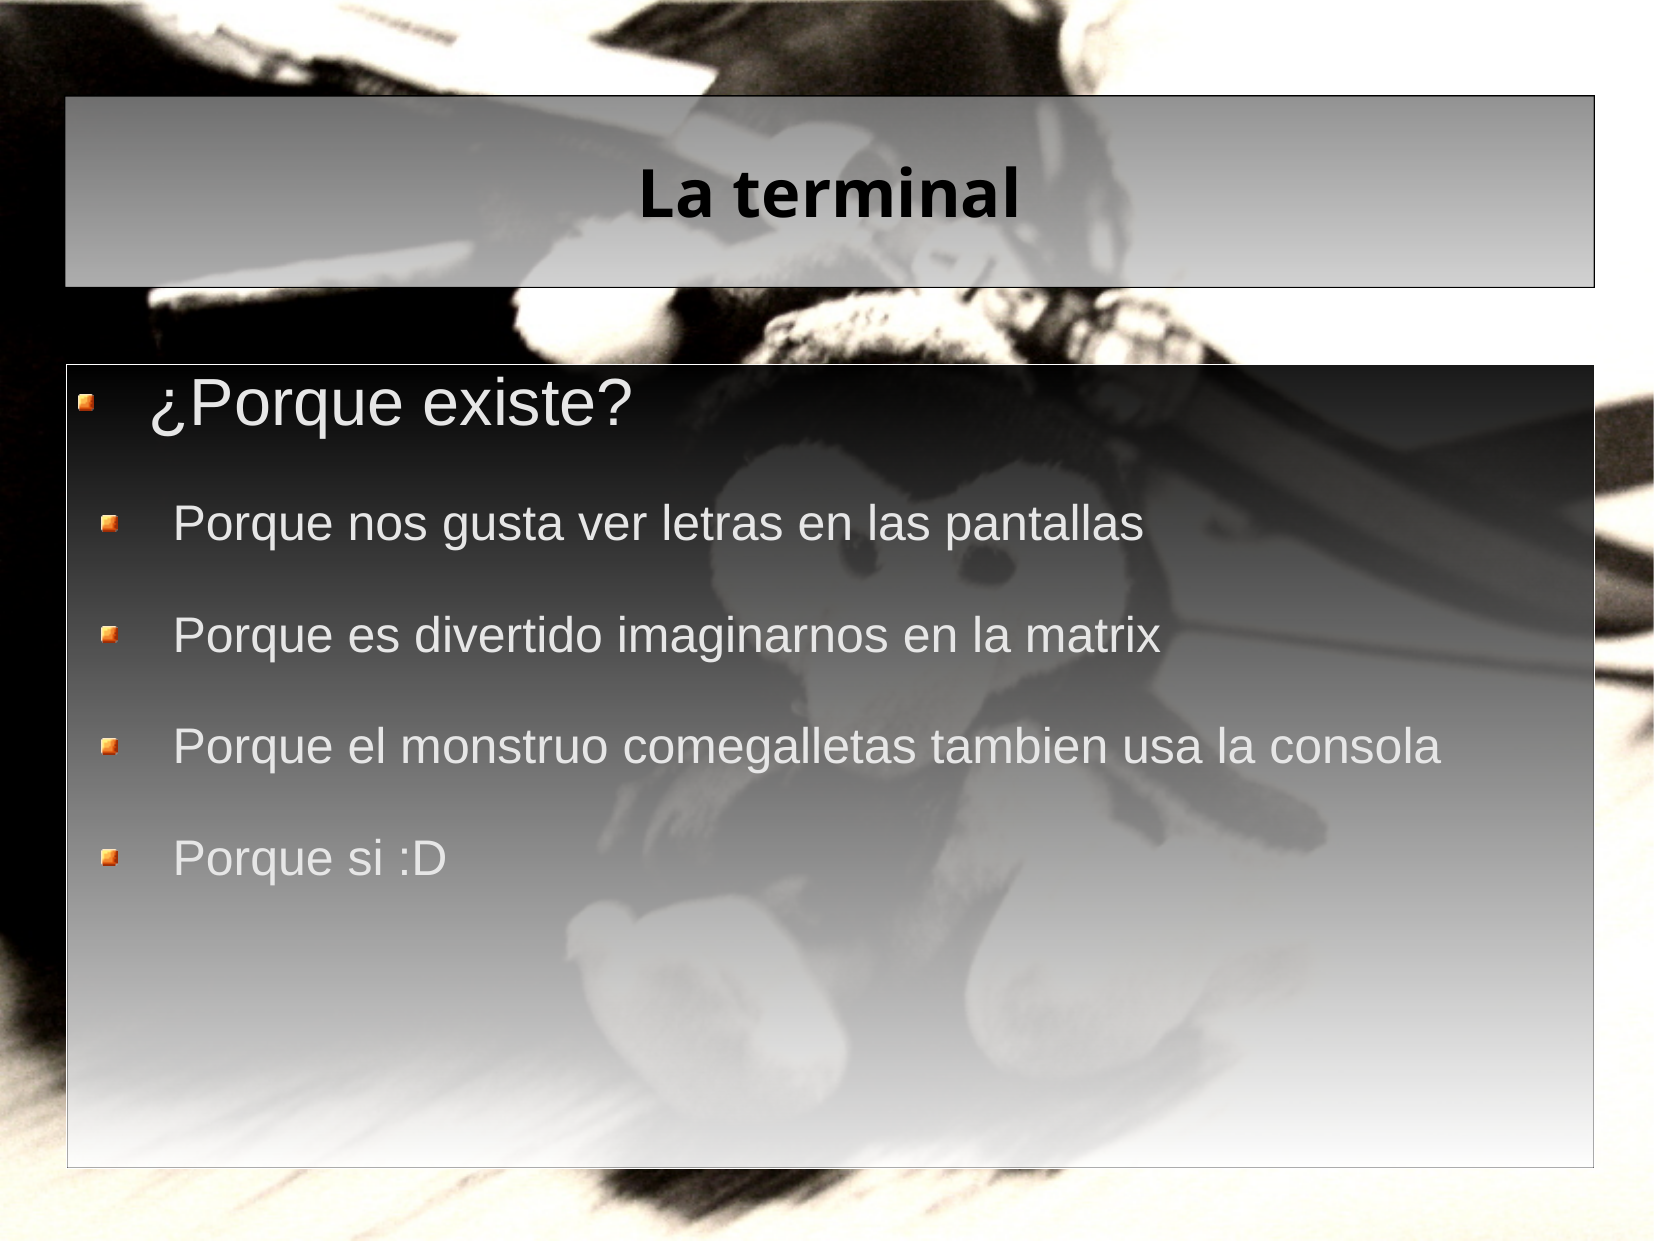

# La terminal
¿Porque existe?
Porque nos gusta ver letras en las pantallas
Porque es divertido imaginarnos en la matrix
Porque el monstruo comegalletas tambien usa la consola
Porque si :D